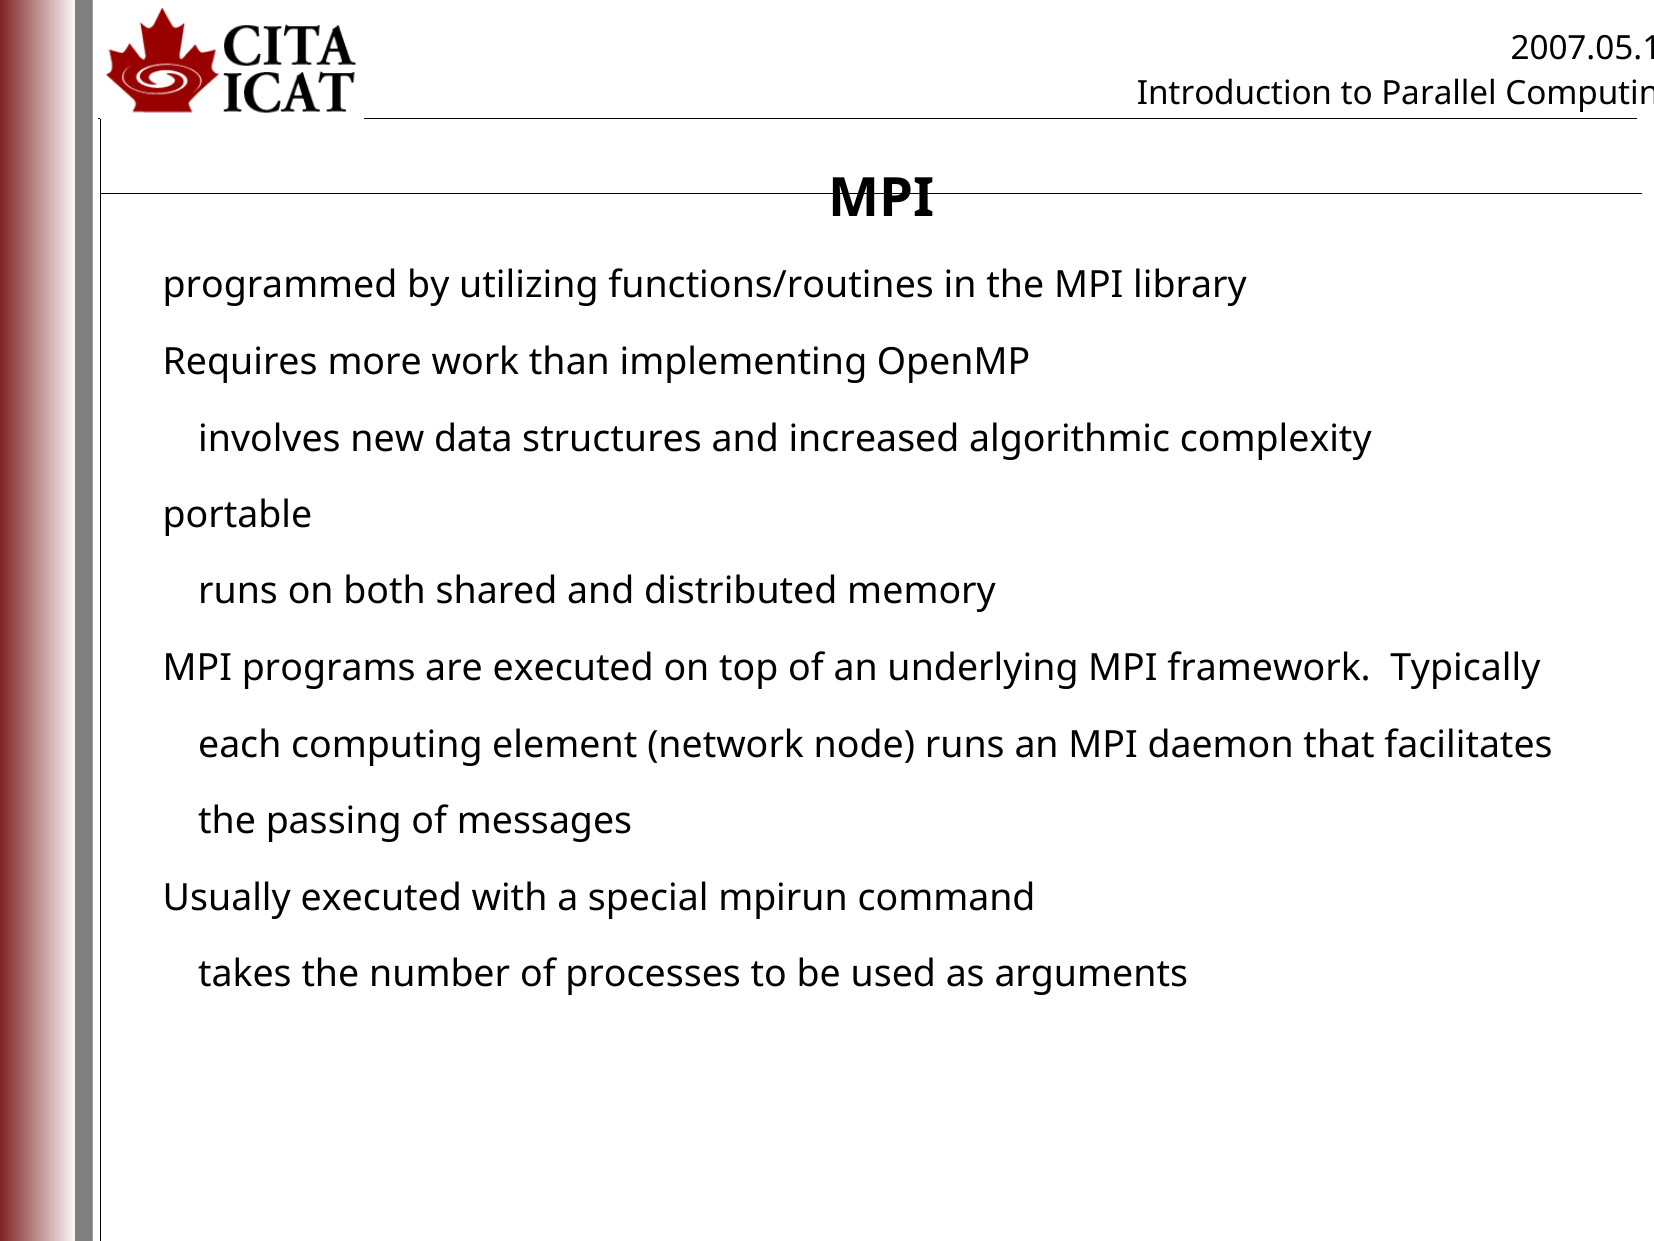

2007.05.18
Introduction to Parallel Computing
MPI
programmed by utilizing functions/routines in the MPI library
Requires more work than implementing OpenMP
involves new data structures and increased algorithmic complexity
portable
runs on both shared and distributed memory
MPI programs are executed on top of an underlying MPI framework. Typically each computing element (network node) runs an MPI daemon that facilitates the passing of messages
Usually executed with a special mpirun command
takes the number of processes to be used as arguments